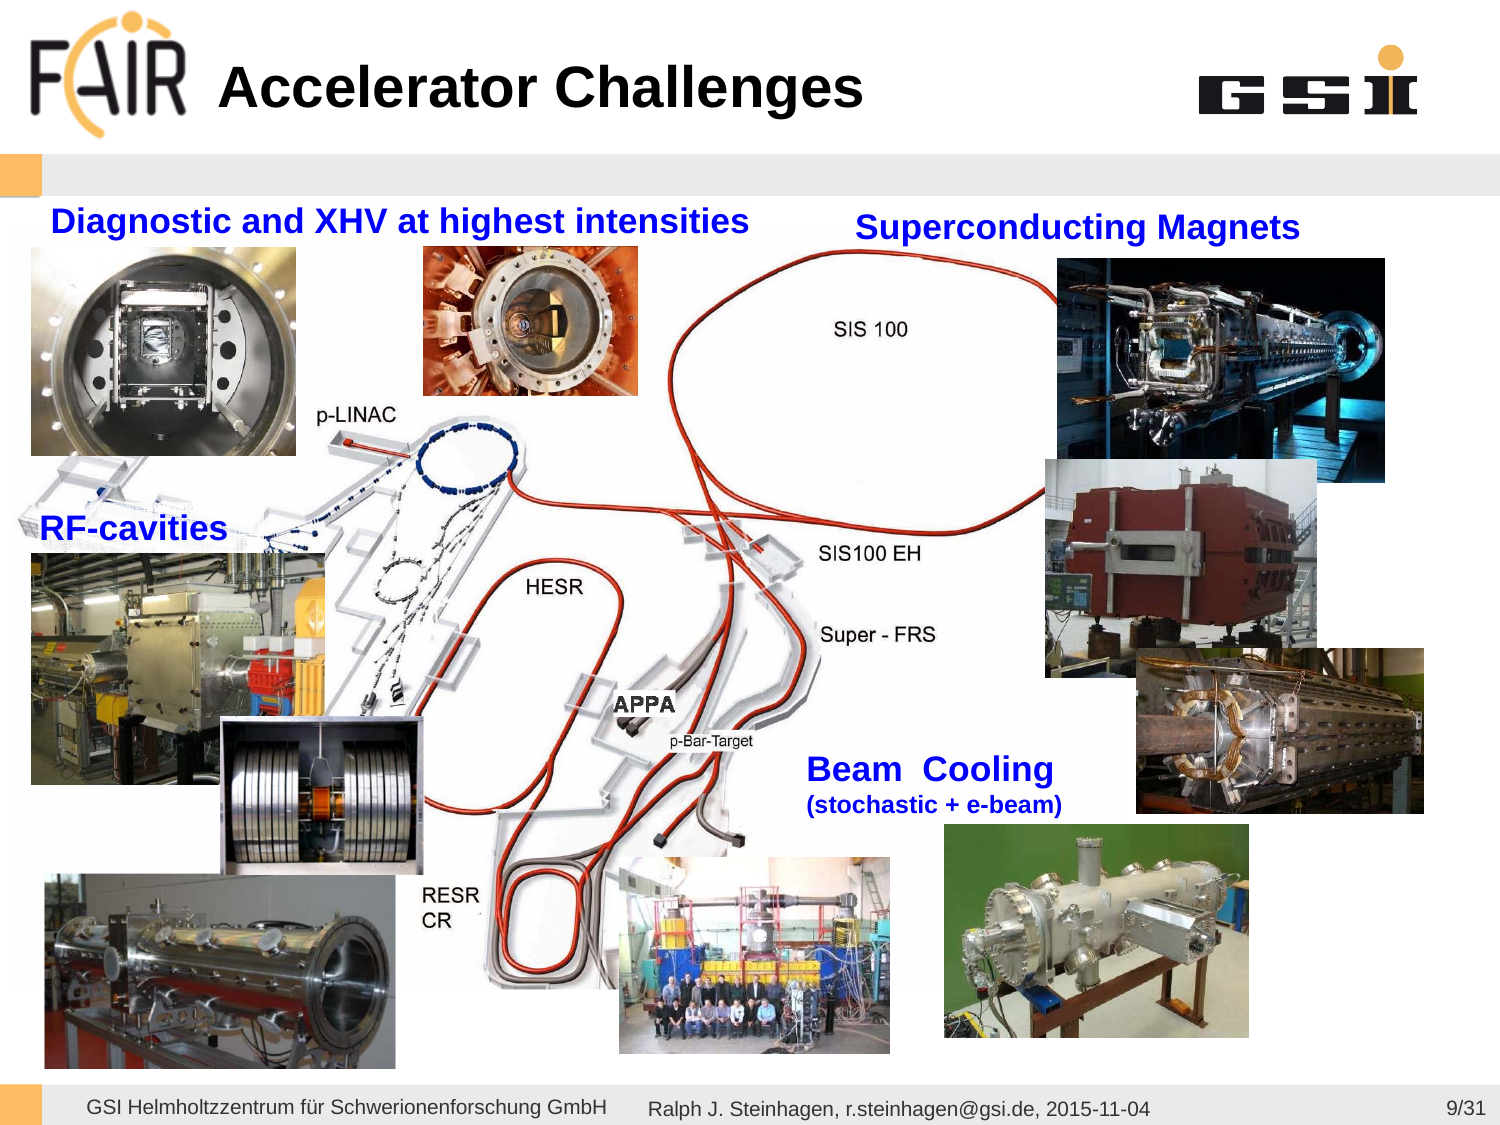

Accelerator Challenges
Diagnostic and XHV at highest intensities
Superconducting Magnets
RF-cavities
Beam Cooling
(stochastic + e-beam)